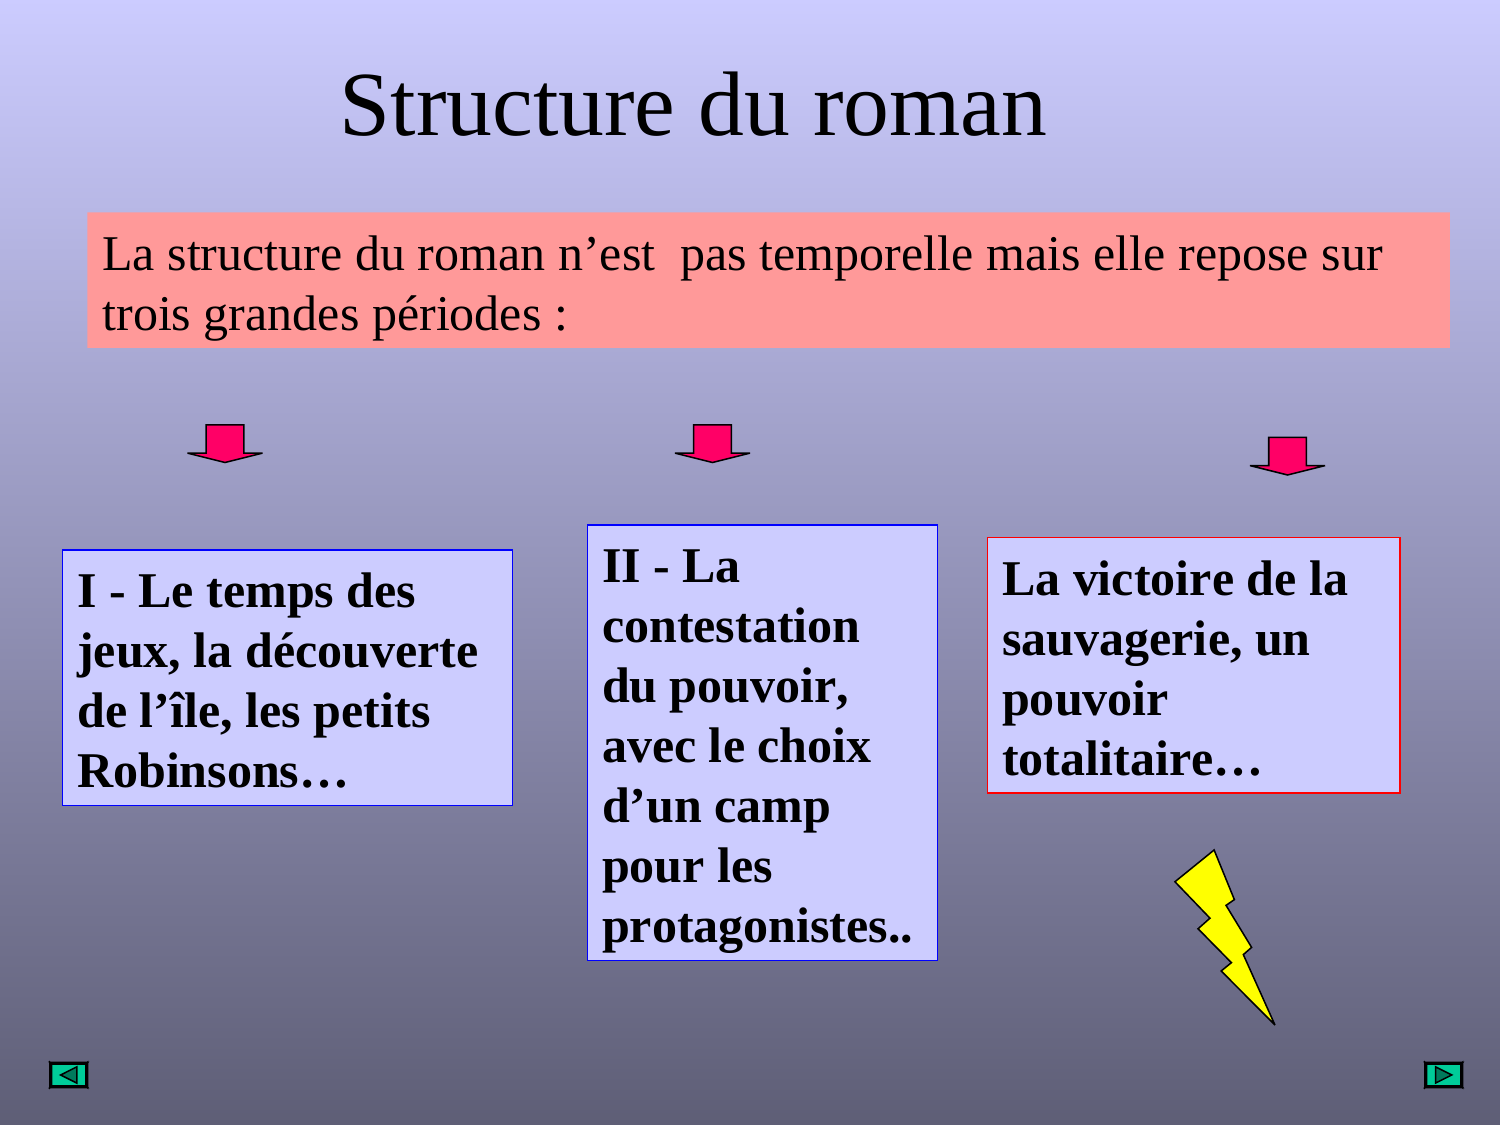

# Structure du roman
La structure du roman n’est pas temporelle mais elle repose sur trois grandes périodes :
II - La contestation du pouvoir, avec le choix d’un camp pour les protagonistes..
La victoire de la sauvagerie, un pouvoir totalitaire…
I - Le temps des jeux, la découverte de l’île, les petits Robinsons…